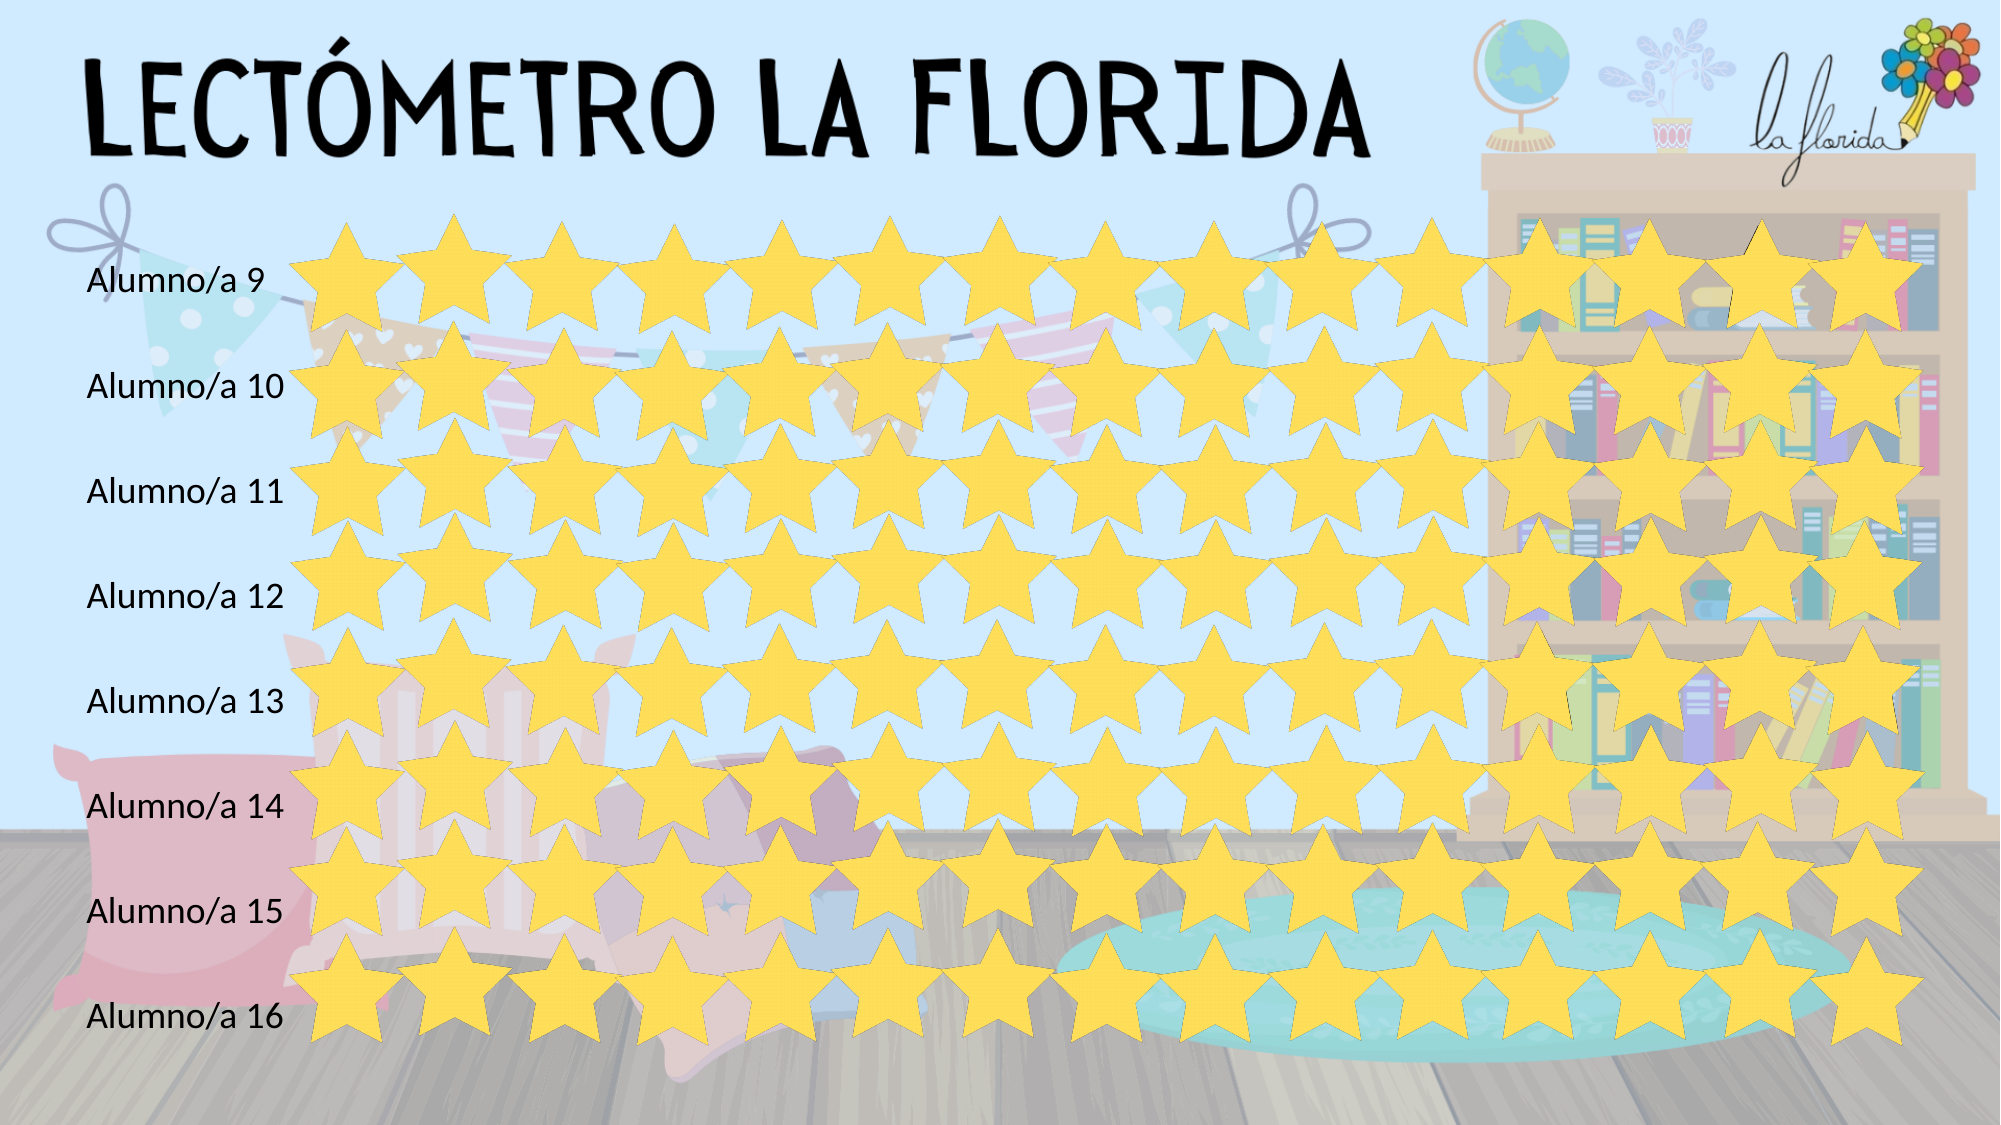

Alumno/a 9
Alumno/a 10
Alumno/a 11
Alumno/a 12
Alumno/a 13
Alumno/a 14
Alumno/a 15
Alumno/a 16